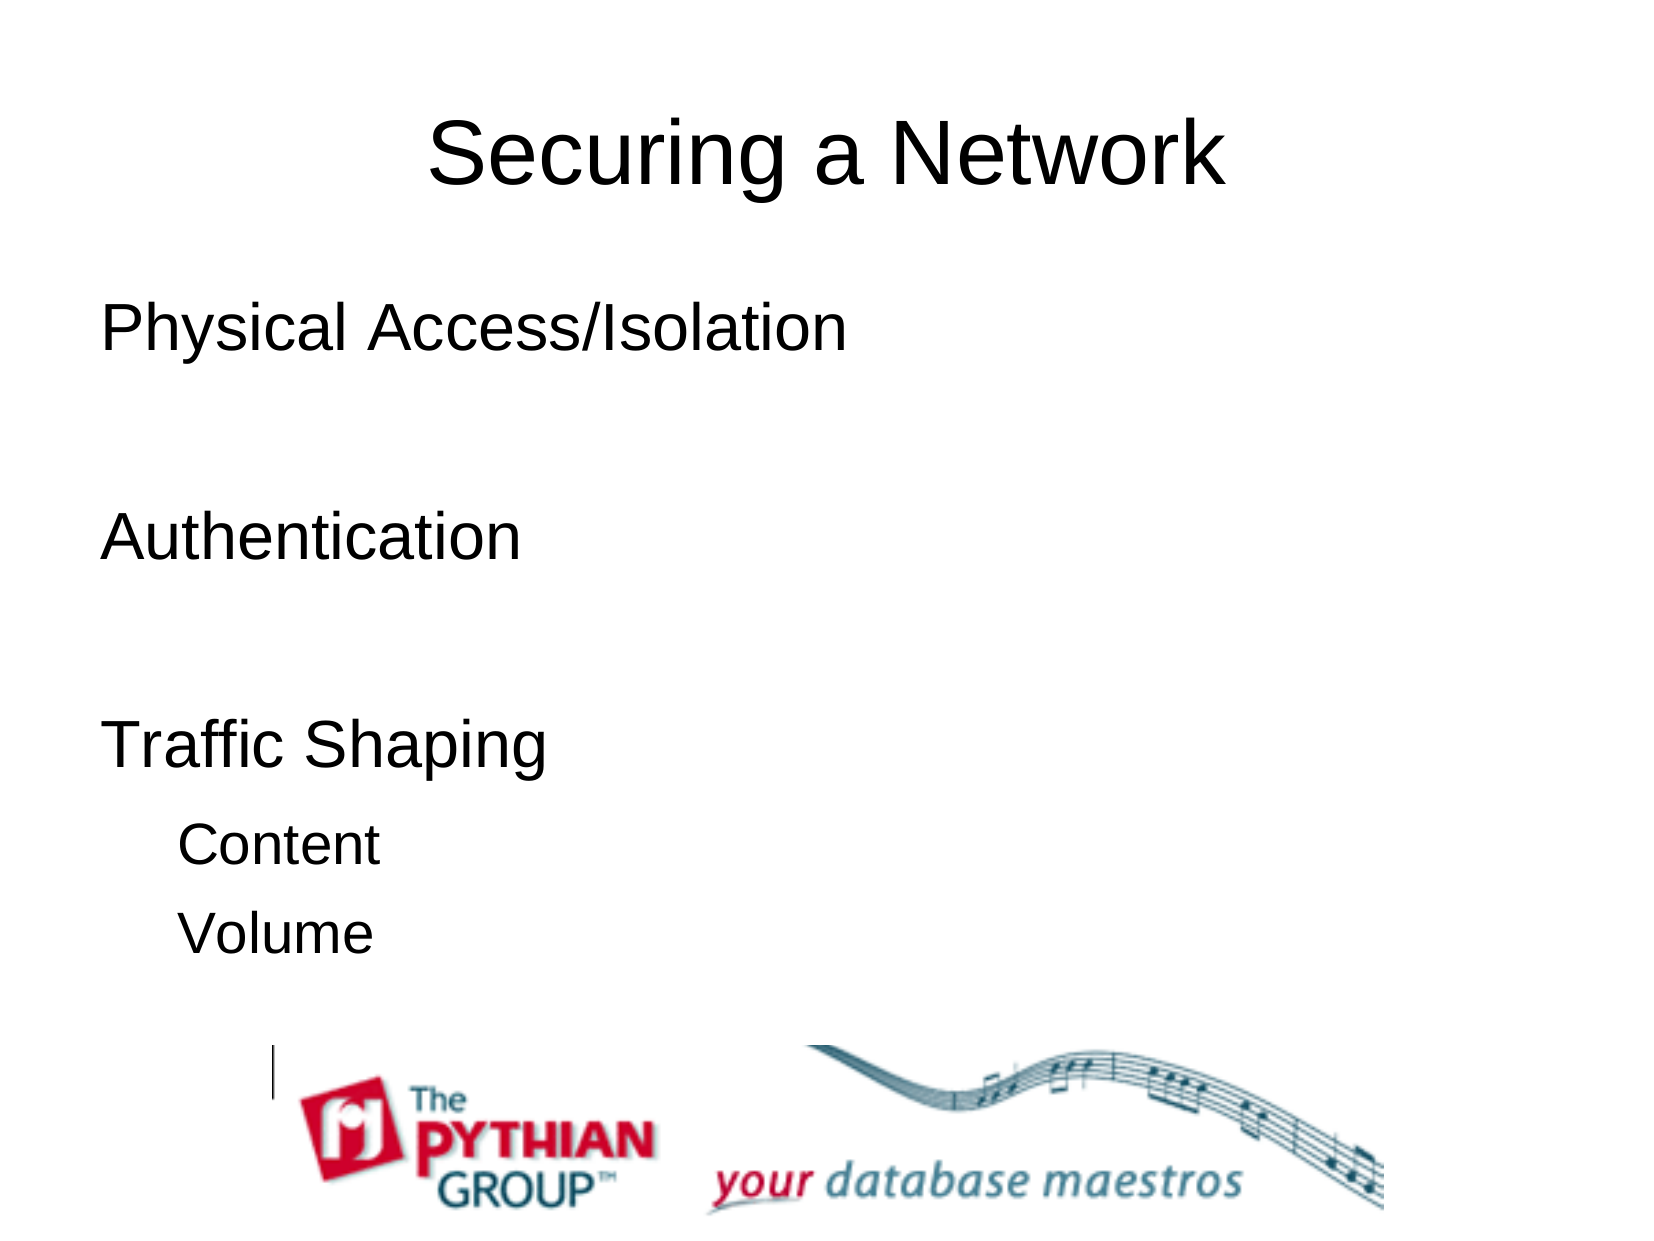

# Securing a Network
Physical Access/Isolation
Authentication
Traffic Shaping
Content
Volume